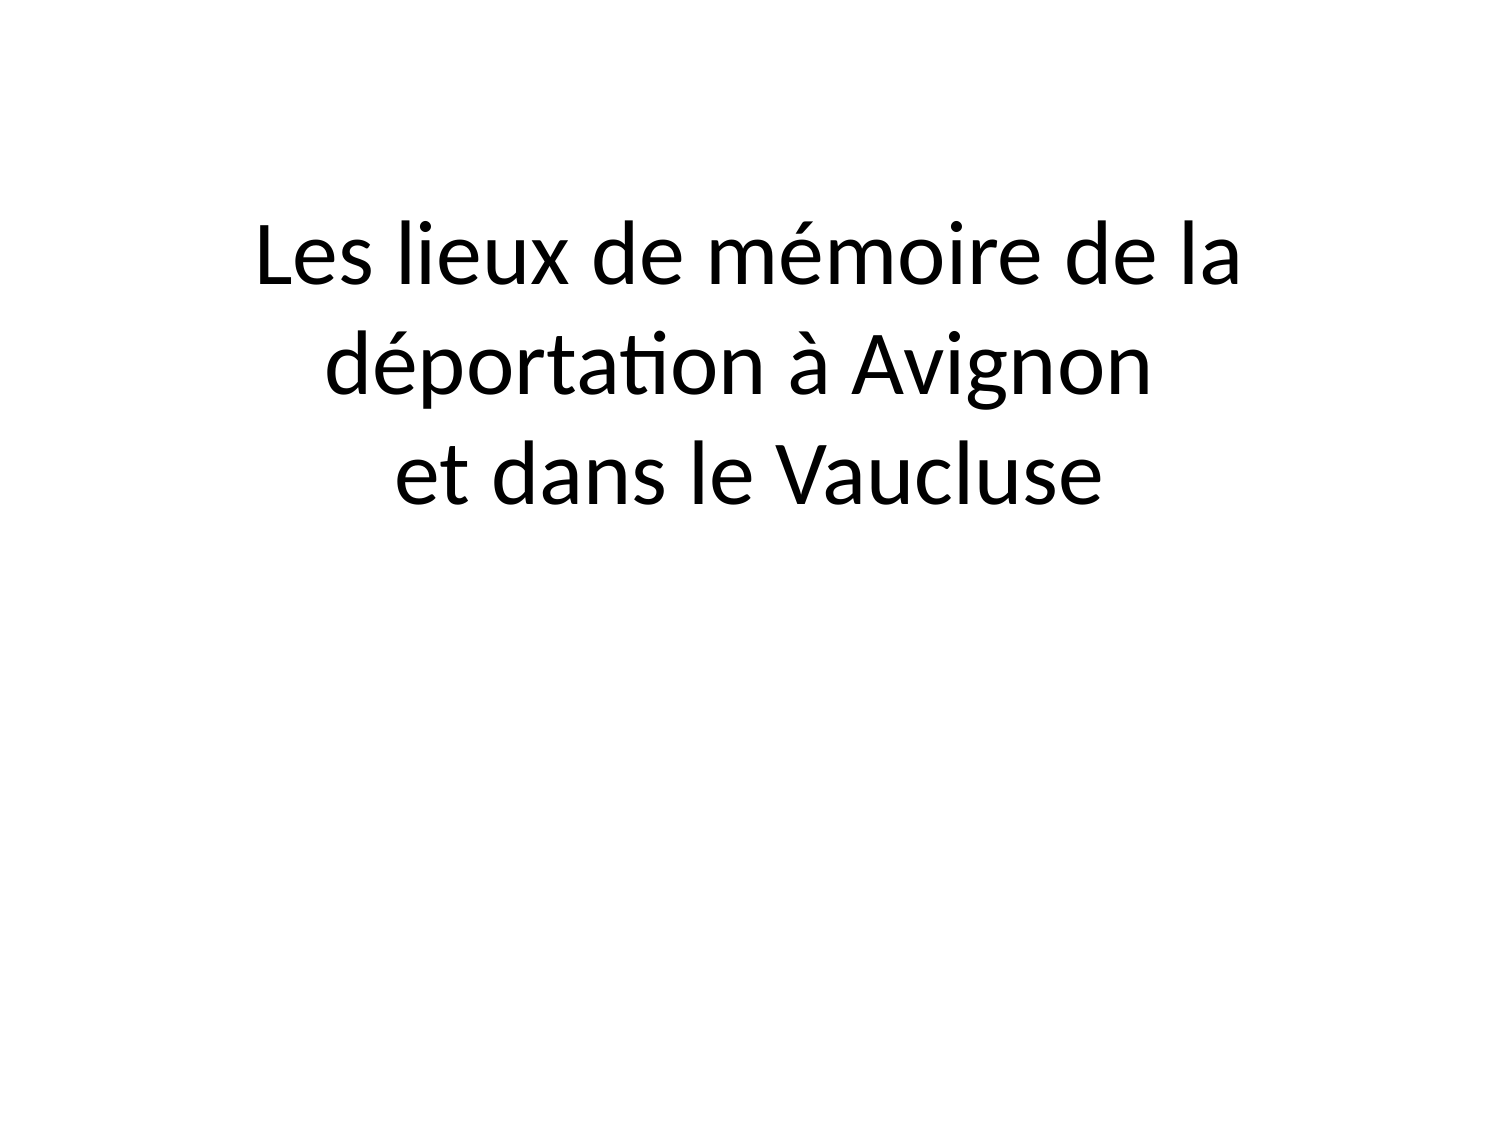

Les lieux de mémoire de la déportation à Avignon
et dans le Vaucluse